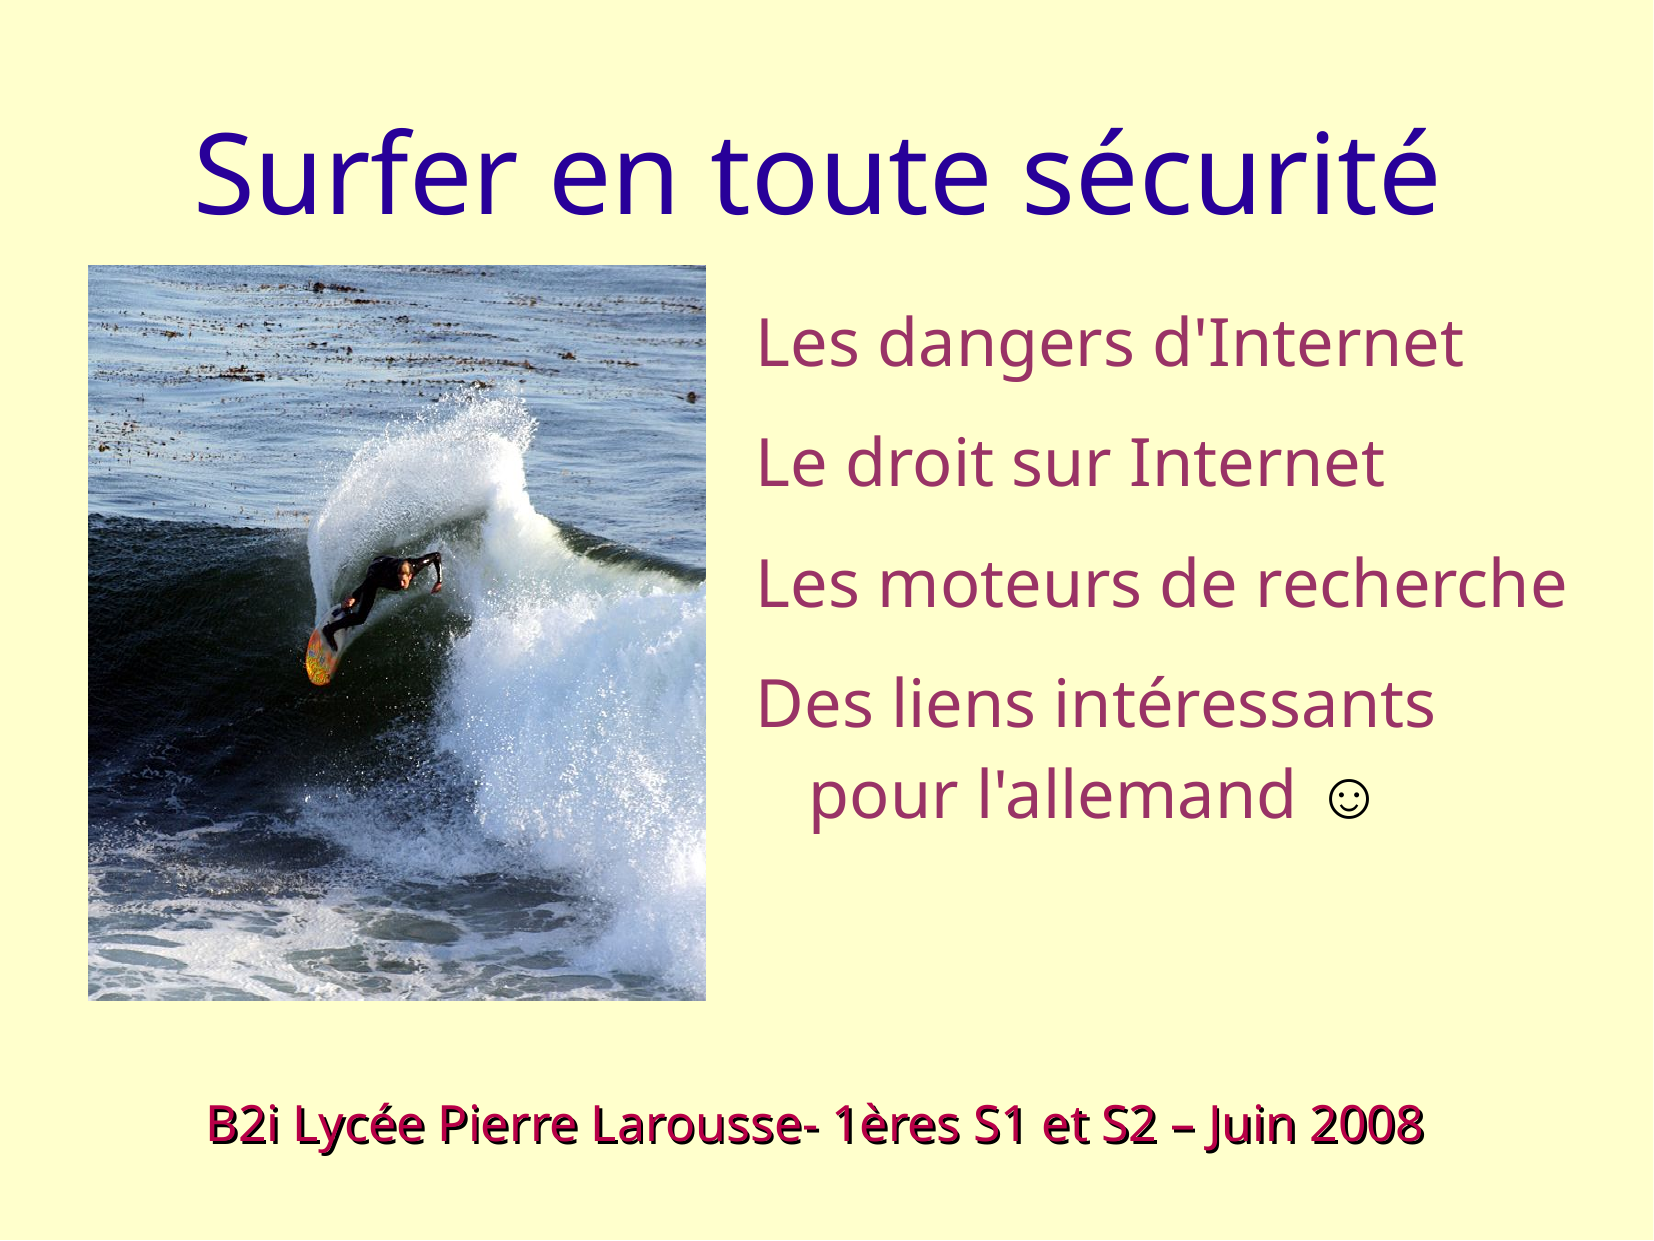

# Surfer en toute sécurité
Les dangers d'Internet
Le droit sur Internet
Les moteurs de recherche
Des liens intéressants pour l'allemand ☺
B2i Lycée Pierre Larousse- 1ères S1 et S2 – Juin 2008